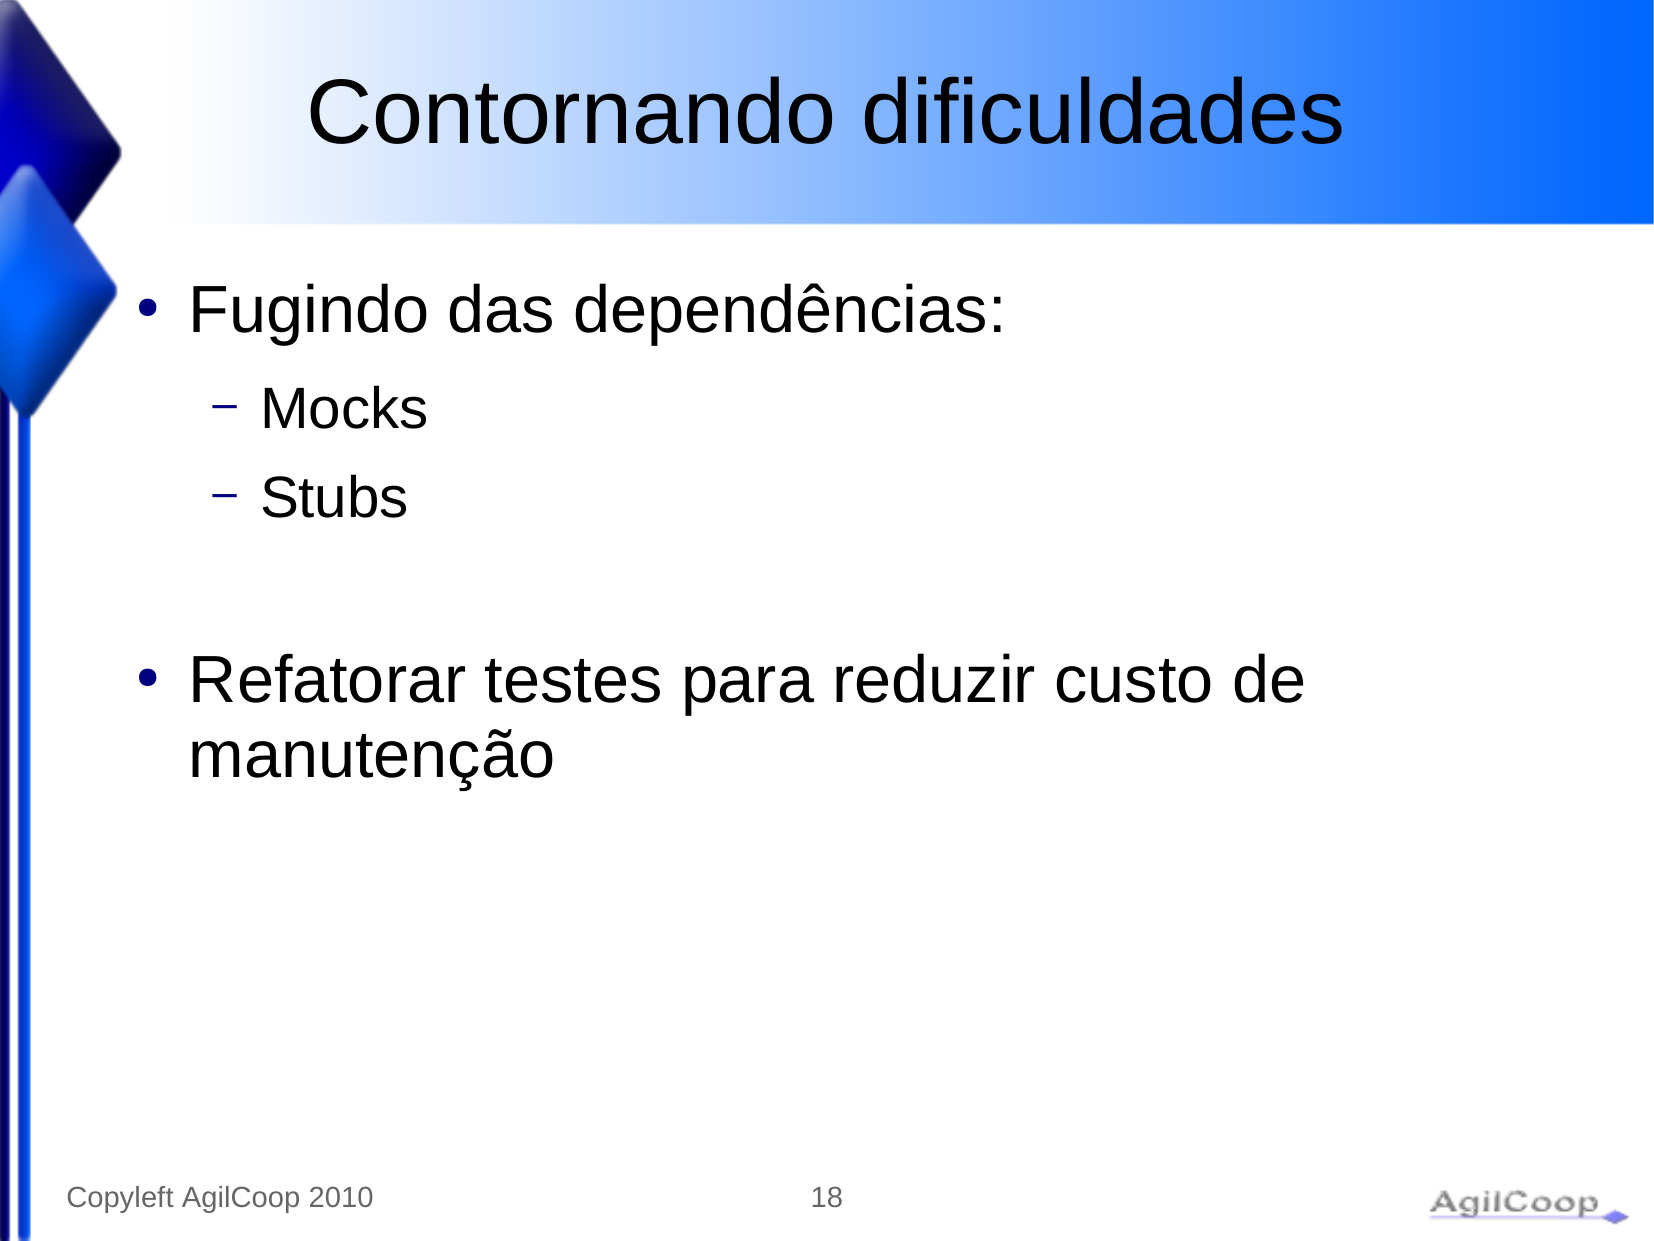

# Contornando dificuldades
Fugindo das dependências:
Mocks
Stubs
Refatorar testes para reduzir custo de manutenção
Copyleft AgilCoop 2010
18